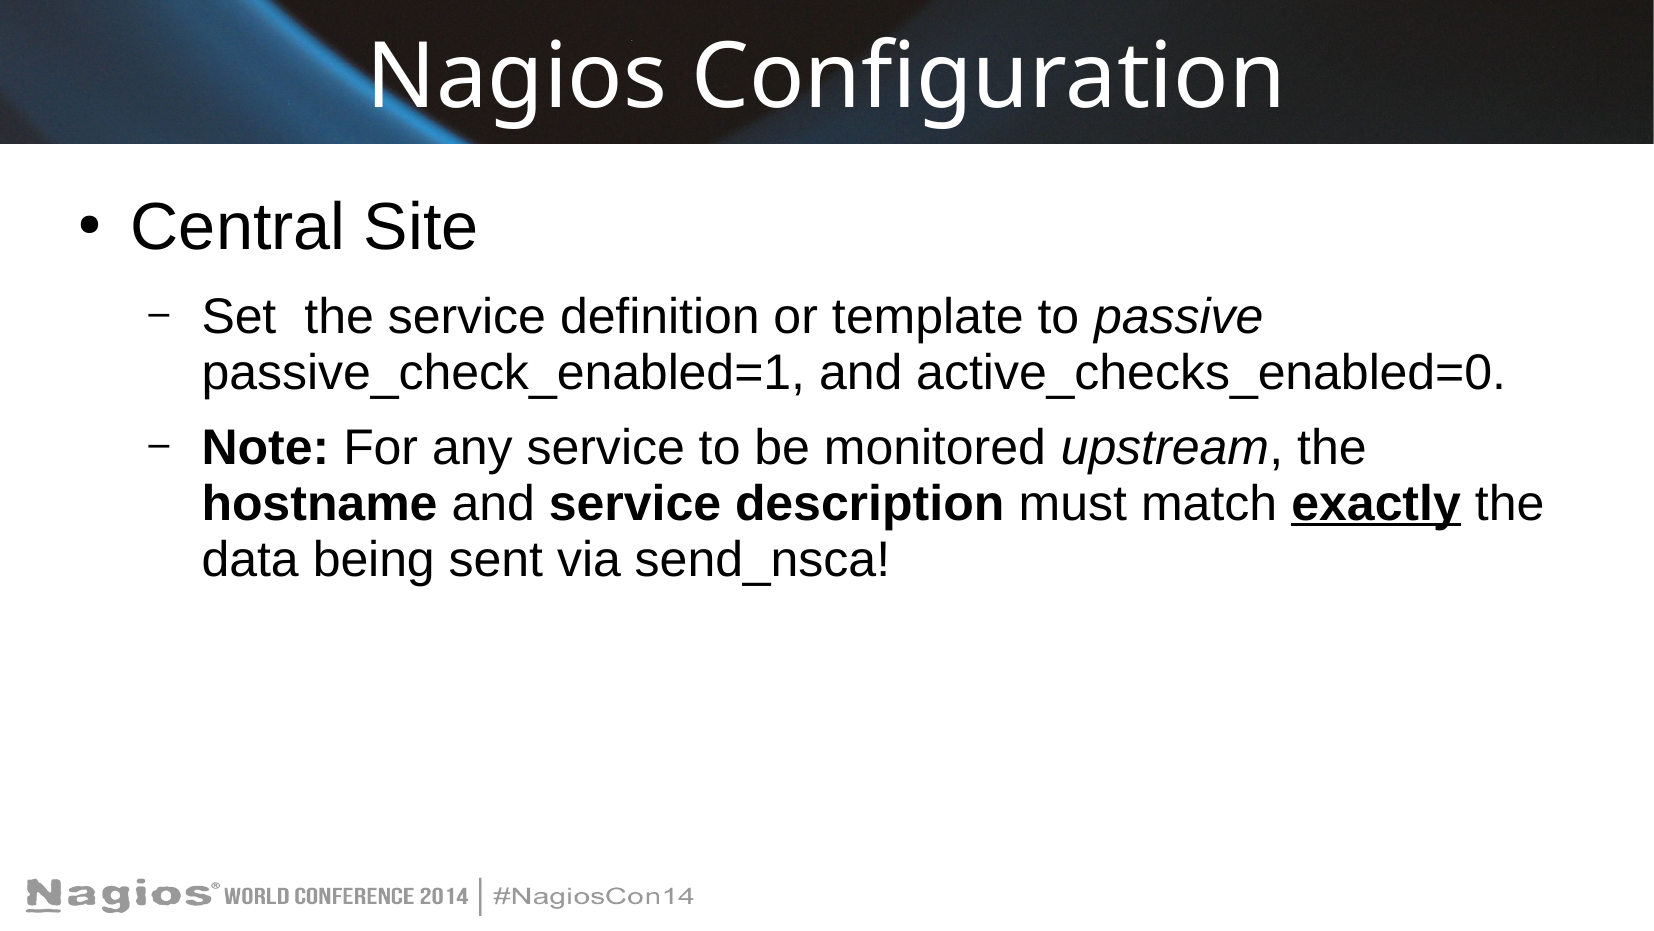

# Nagios Configuration
Central Site
Set the service definition or template to passive passive_check_enabled=1, and active_checks_enabled=0.
Note: For any service to be monitored upstream, the hostname and service description must match exactly the data being sent via send_nsca!